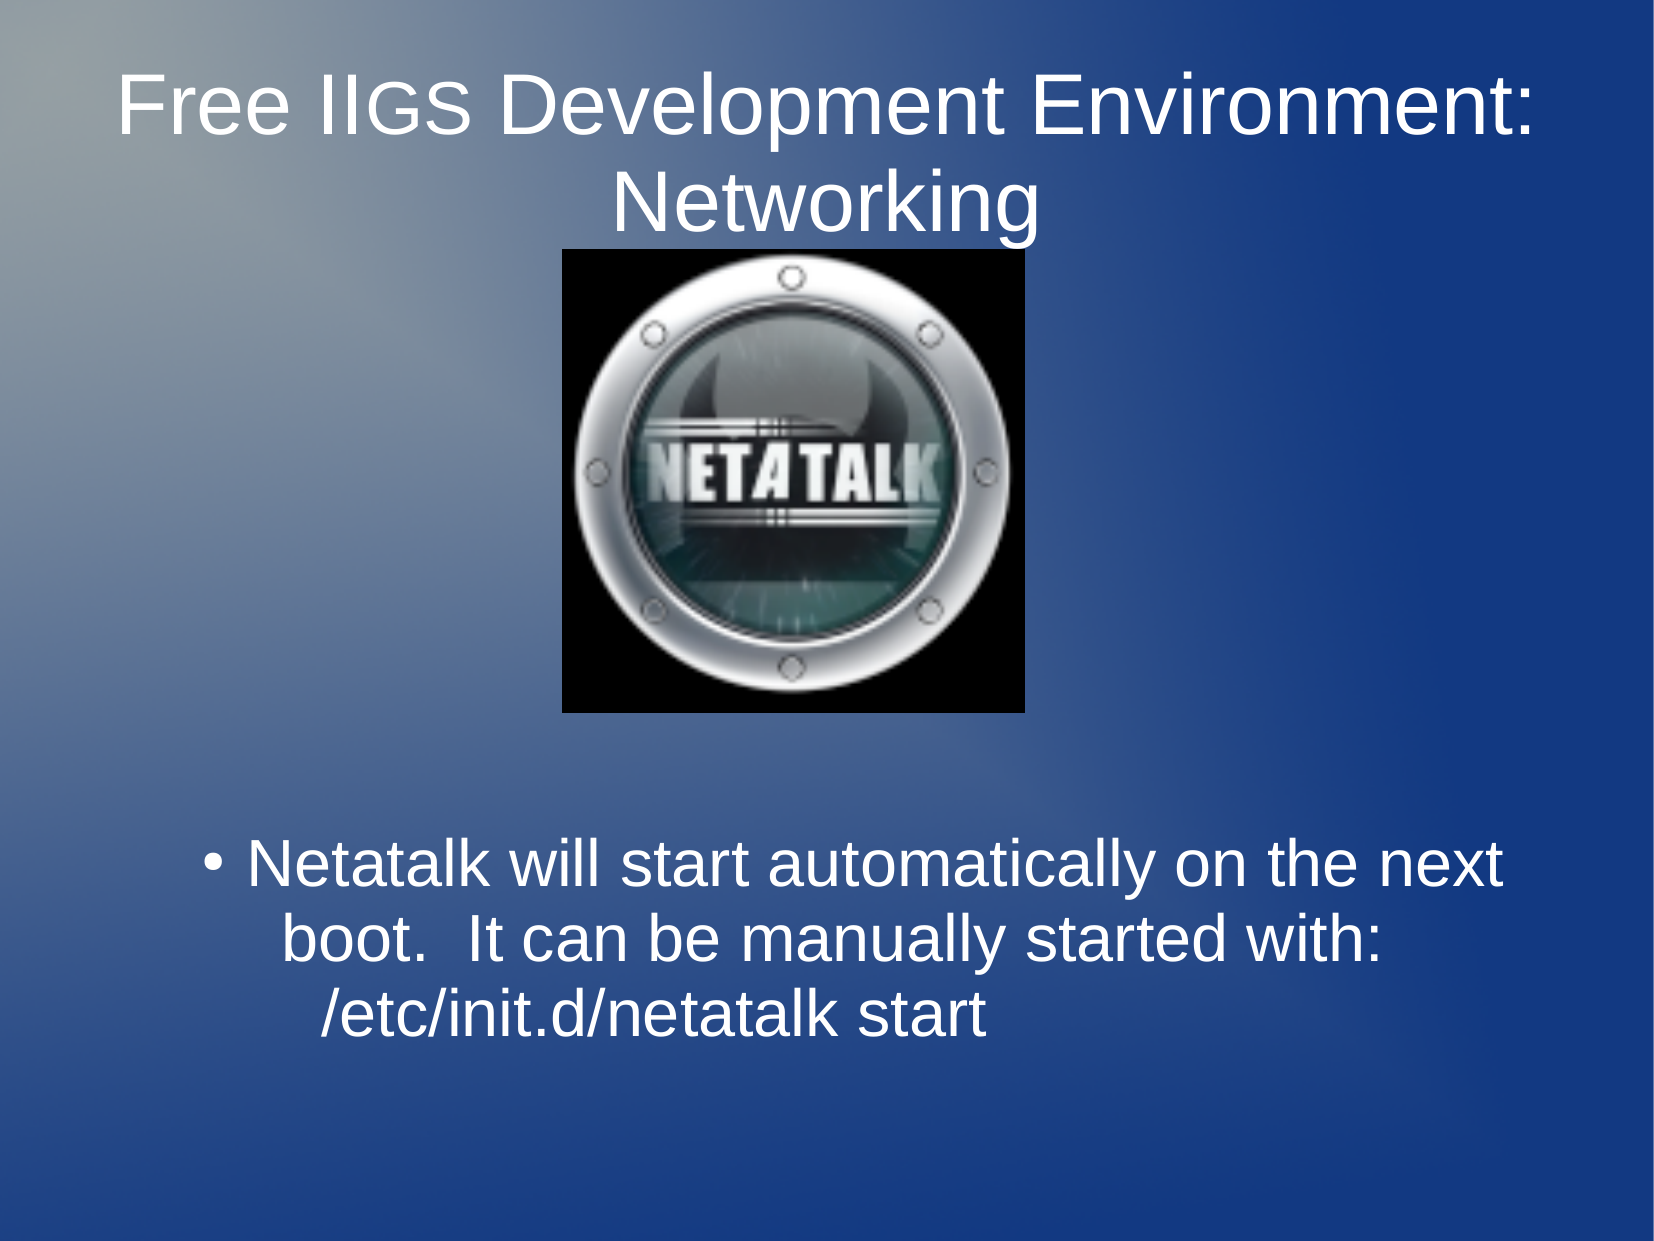

# Free IIGS Development Environment: Networking
Netatalk will start automatically on the next boot. It can be manually started with:
/etc/init.d/netatalk start